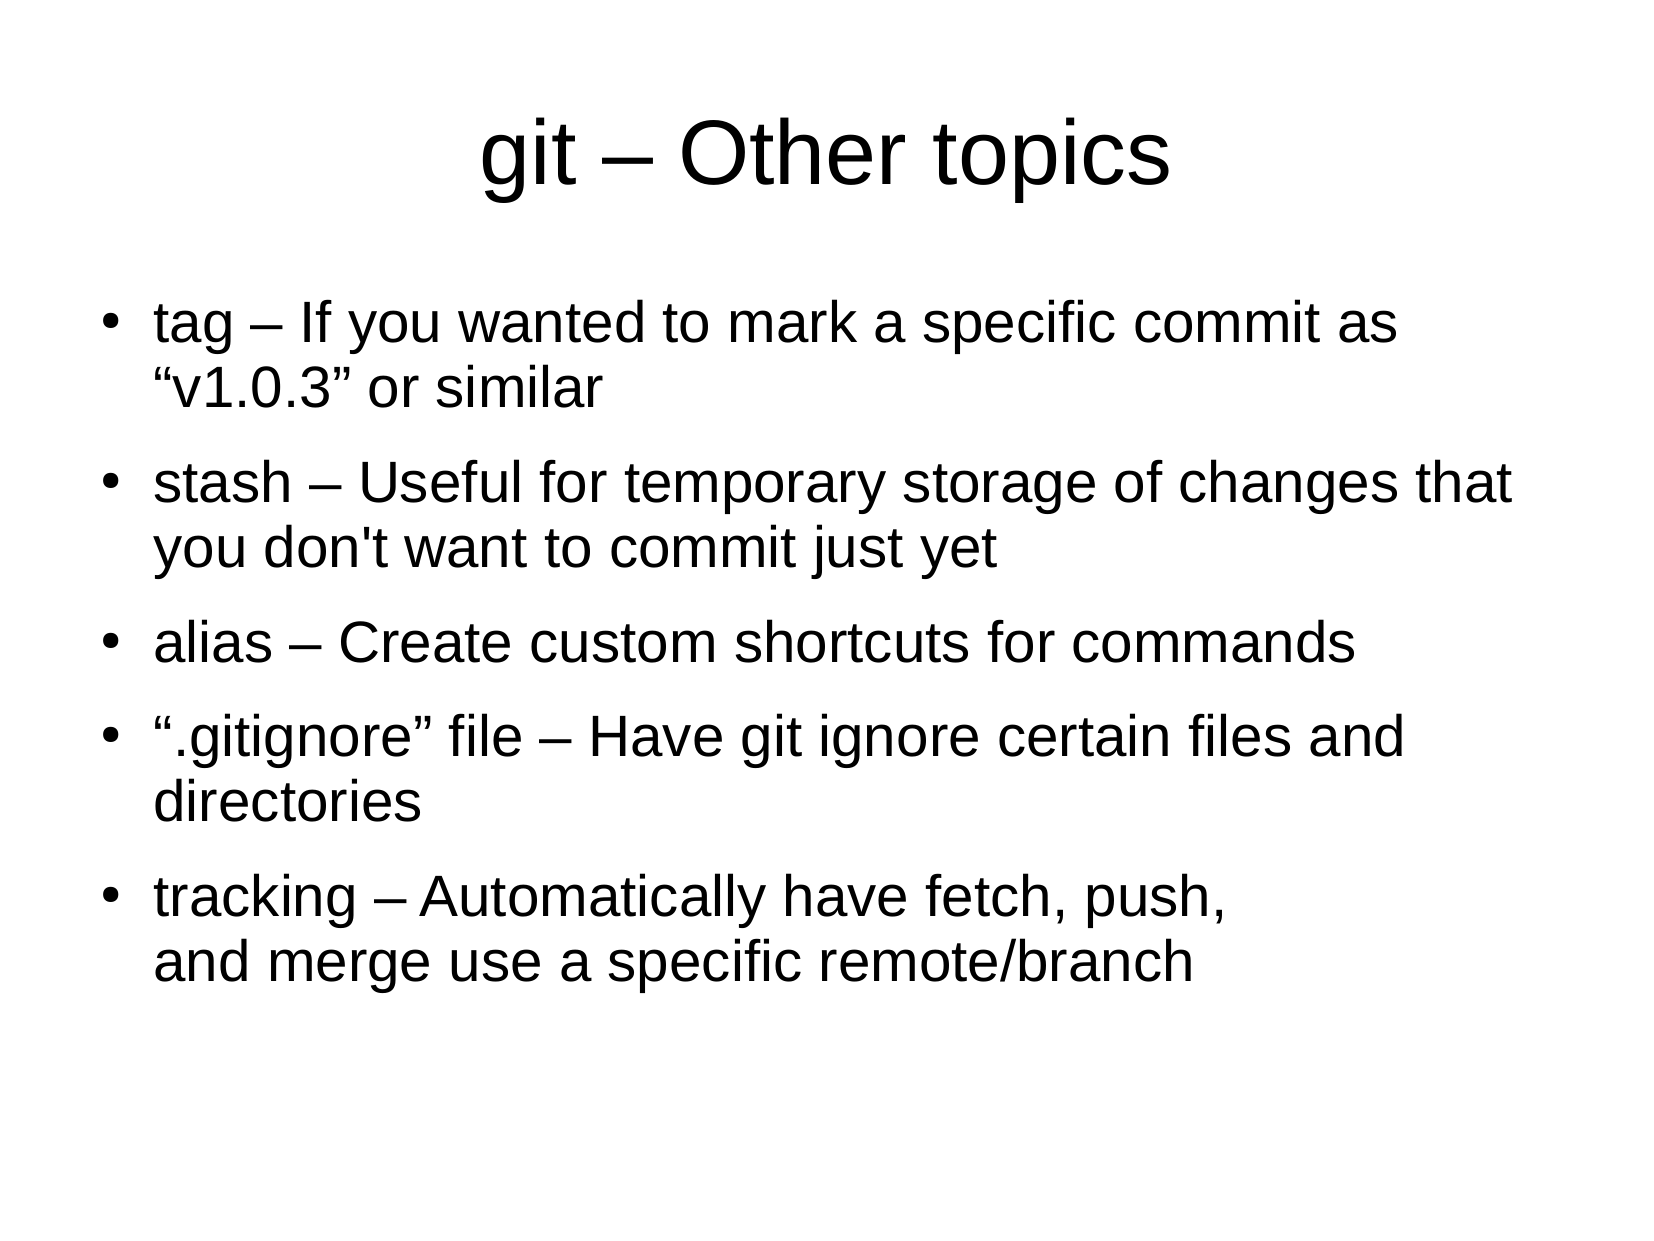

# git – Other topics
tag – If you wanted to mark a specific commit as “v1.0.3” or similar
stash – Useful for temporary storage of changes that you don't want to commit just yet
alias – Create custom shortcuts for commands
“.gitignore” file – Have git ignore certain files and directories
tracking – Automatically have fetch, push,
and merge use a specific remote/branch